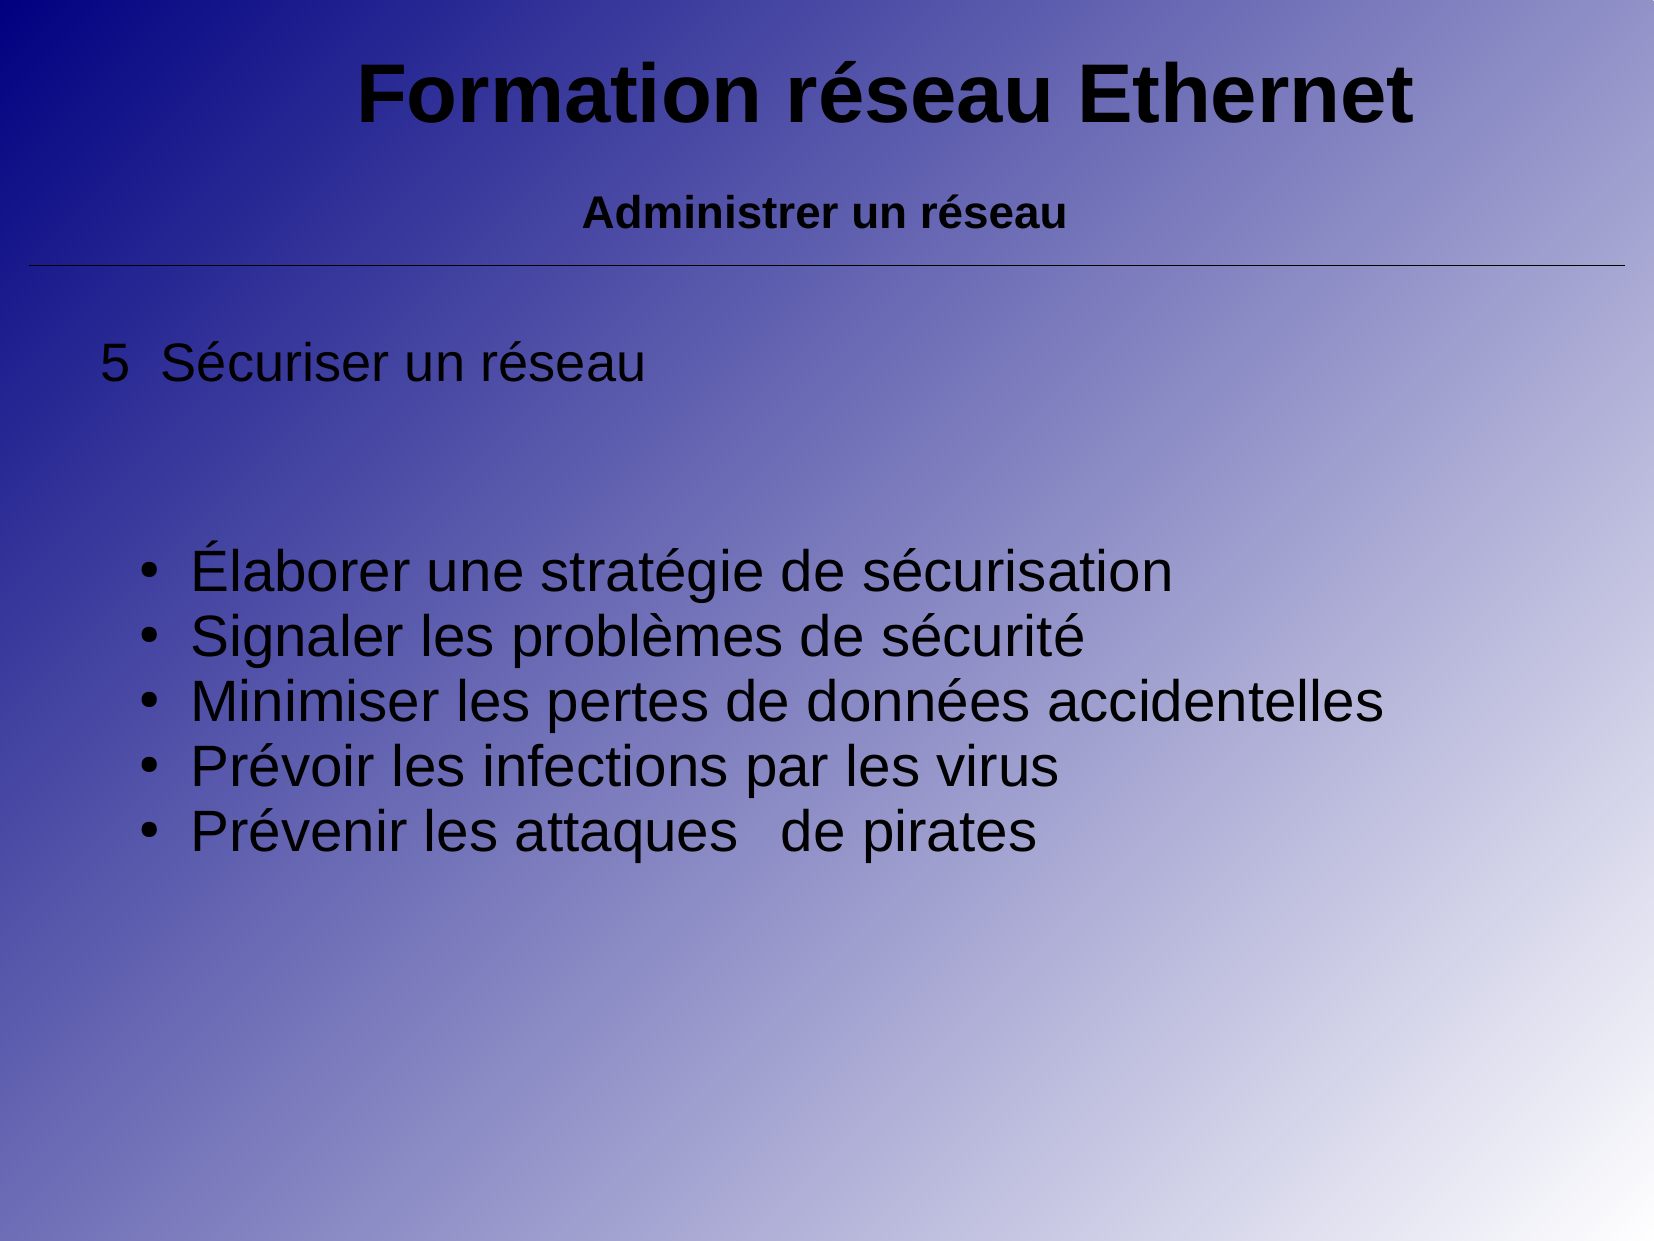

Formation réseau Ethernet
Administrer un réseau
5 Sécuriser un réseau
 Élaborer une stratégie de sécurisation
 Signaler les problèmes de sécurité
 Minimiser les pertes de données accidentelles
 Prévoir les infections par les virus
 Prévenir les attaques	 de pirates